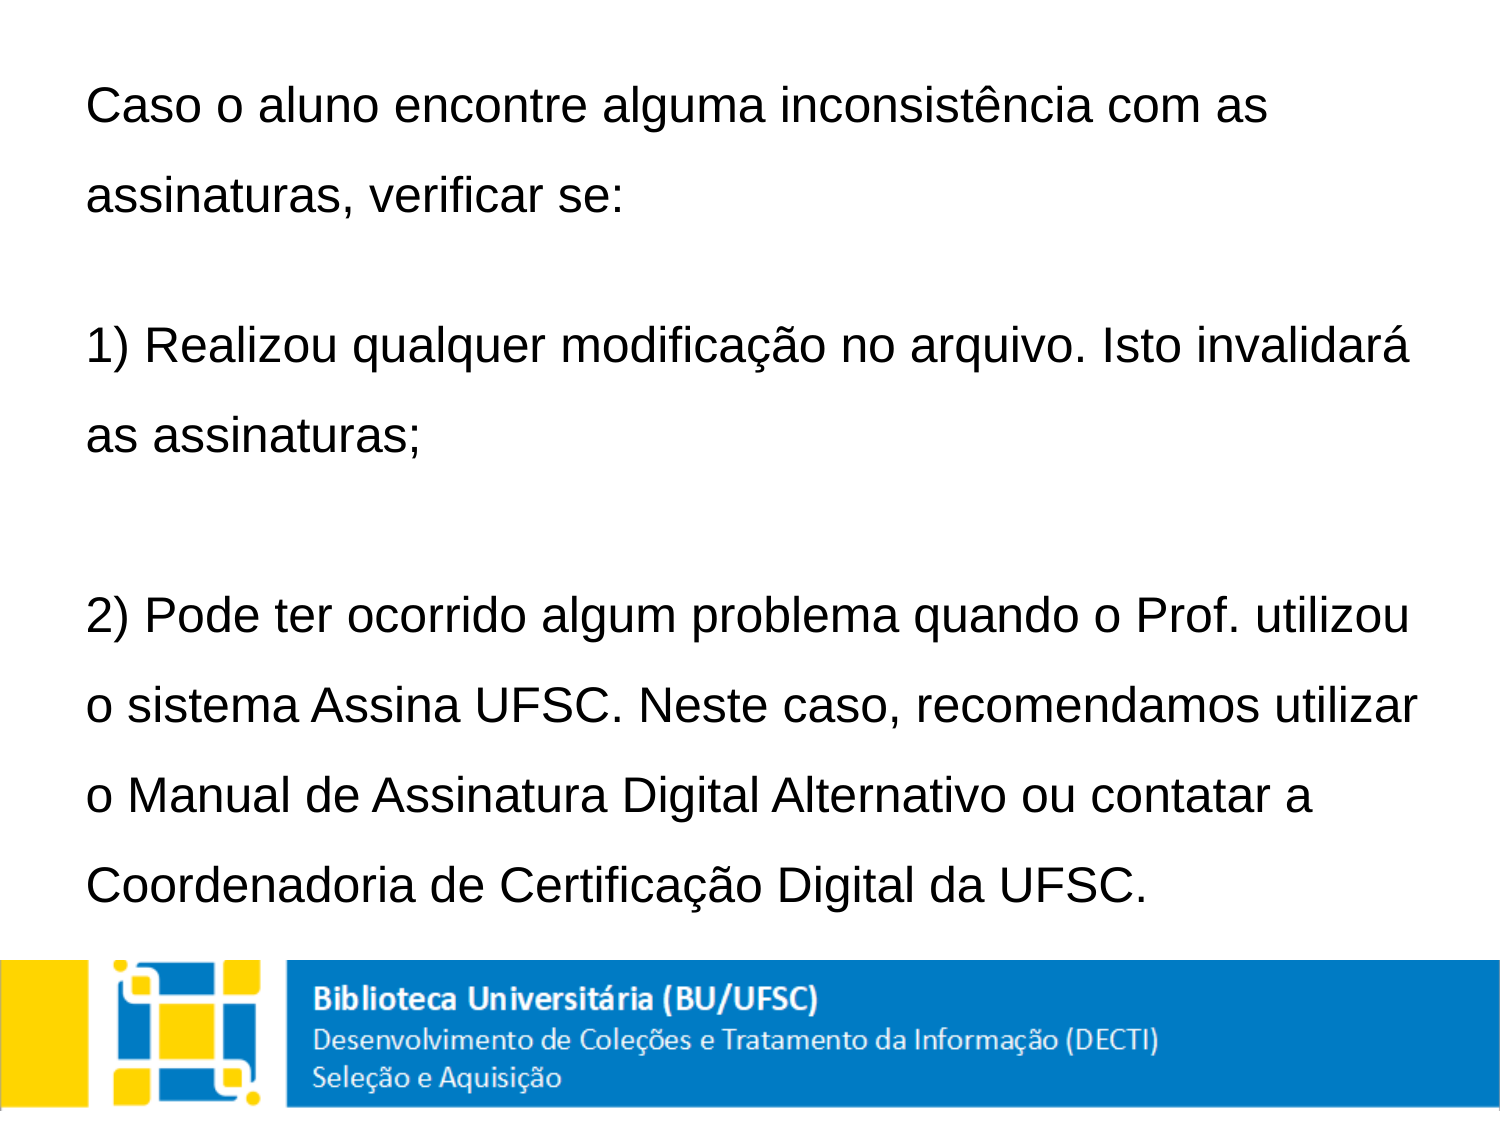

Caso o aluno encontre alguma inconsistência com as assinaturas, verificar se:
1) Realizou qualquer modificação no arquivo. Isto invalidará as assinaturas;
2) Pode ter ocorrido algum problema quando o Prof. utilizou o sistema Assina UFSC. Neste caso, recomendamos utilizar o Manual de Assinatura Digital Alternativo ou contatar a Coordenadoria de Certificação Digital da UFSC.